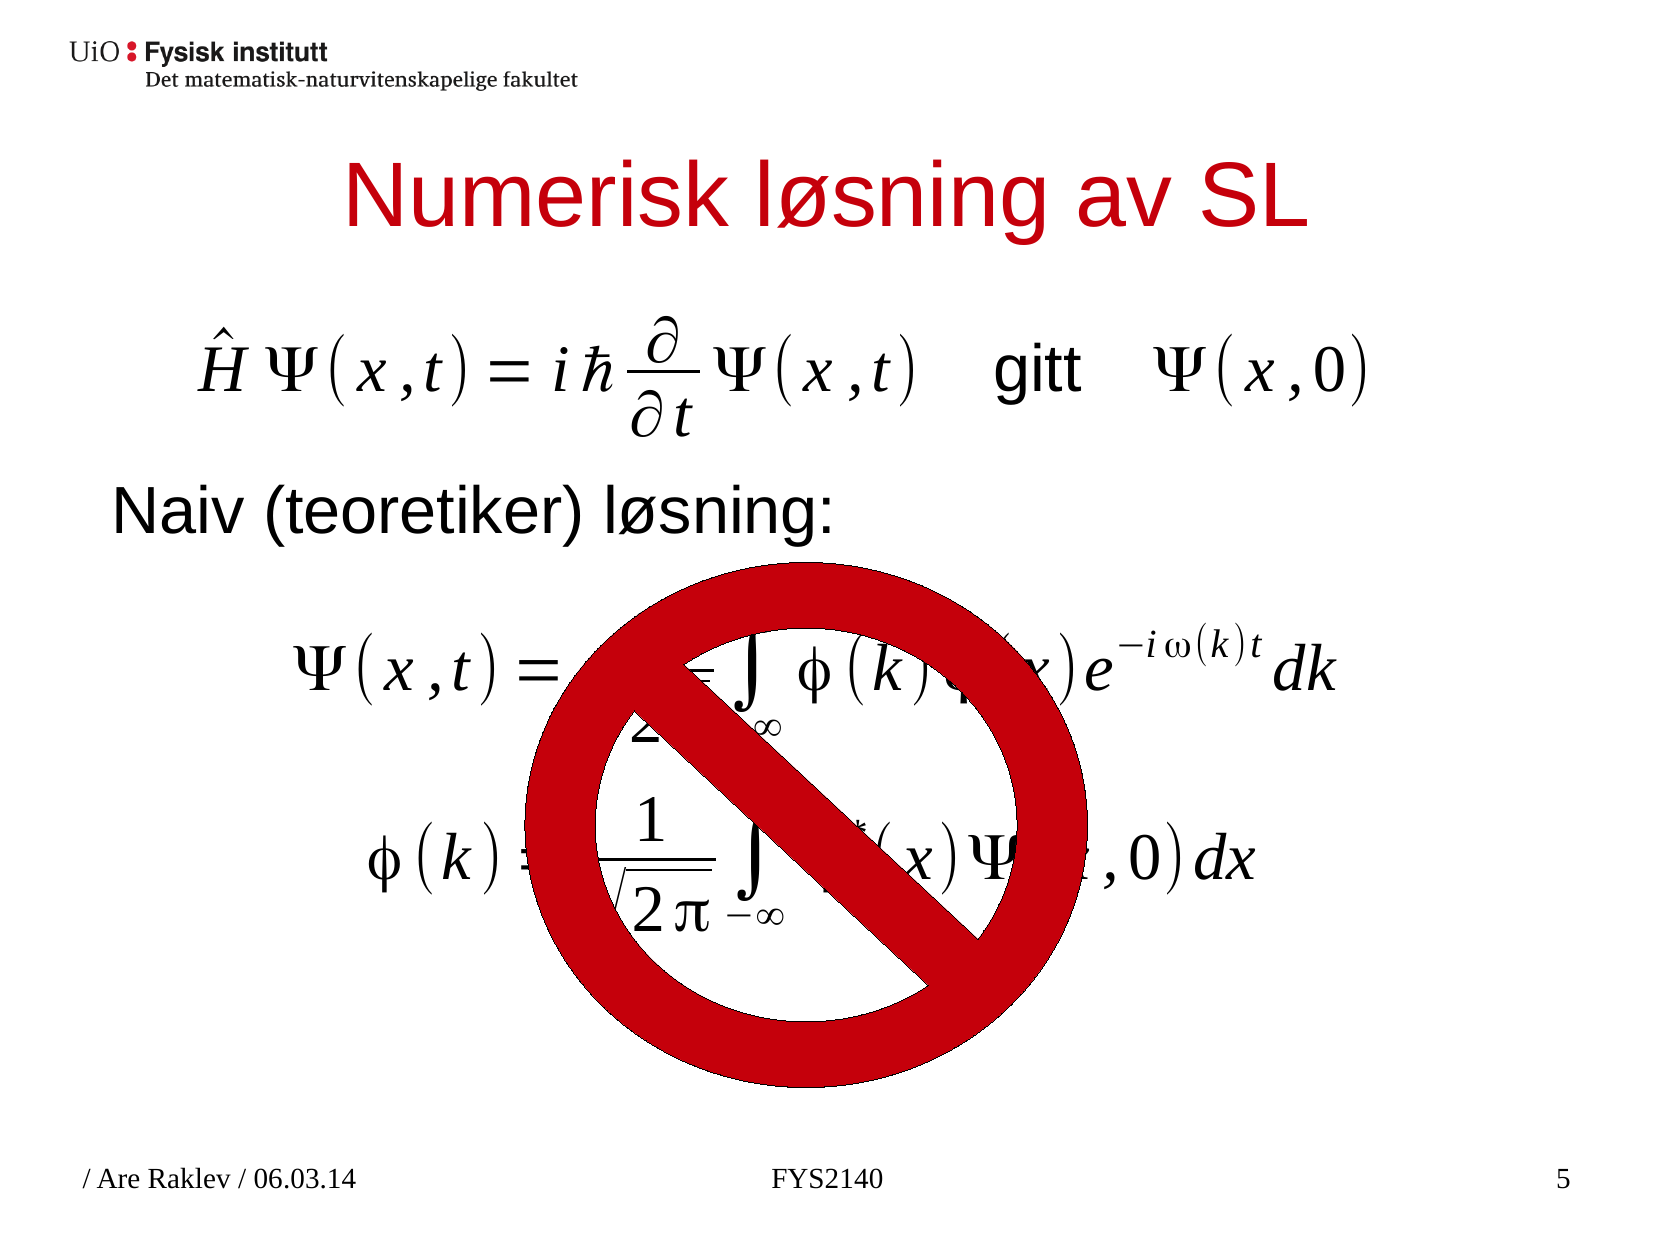

# Numerisk løsning av SL
gitt
Naiv (teoretiker) løsning:
/ Are Raklev / 06.03.14
FYS2140
5